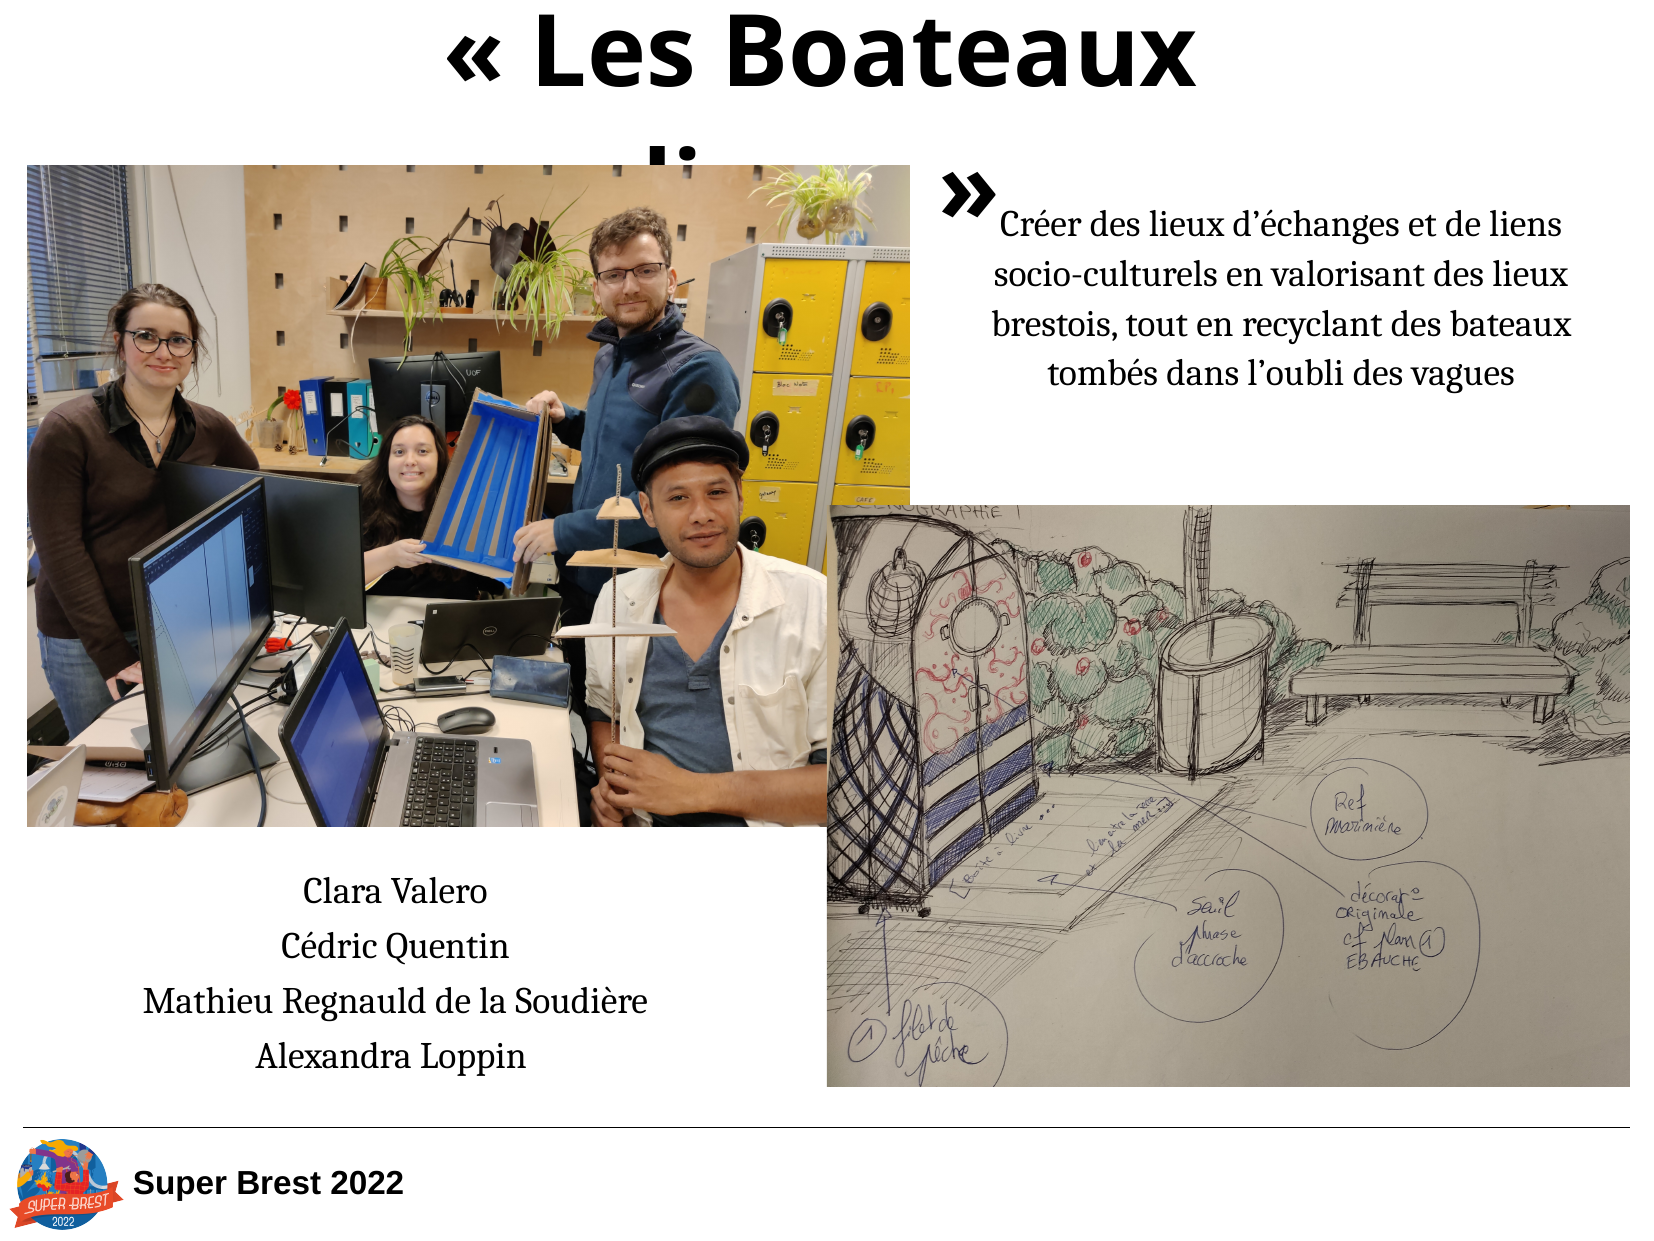

# « Les Boateaux livres »
Créer des lieux d’échanges et de liens socio-culturels en valorisant des lieux brestois, tout en recyclant des bateaux tombés dans l’oubli des vagues
Clara Valero
Cédric Quentin
Mathieu Regnauld de la Soudière
Alexandra Loppin
Super Brest 2022